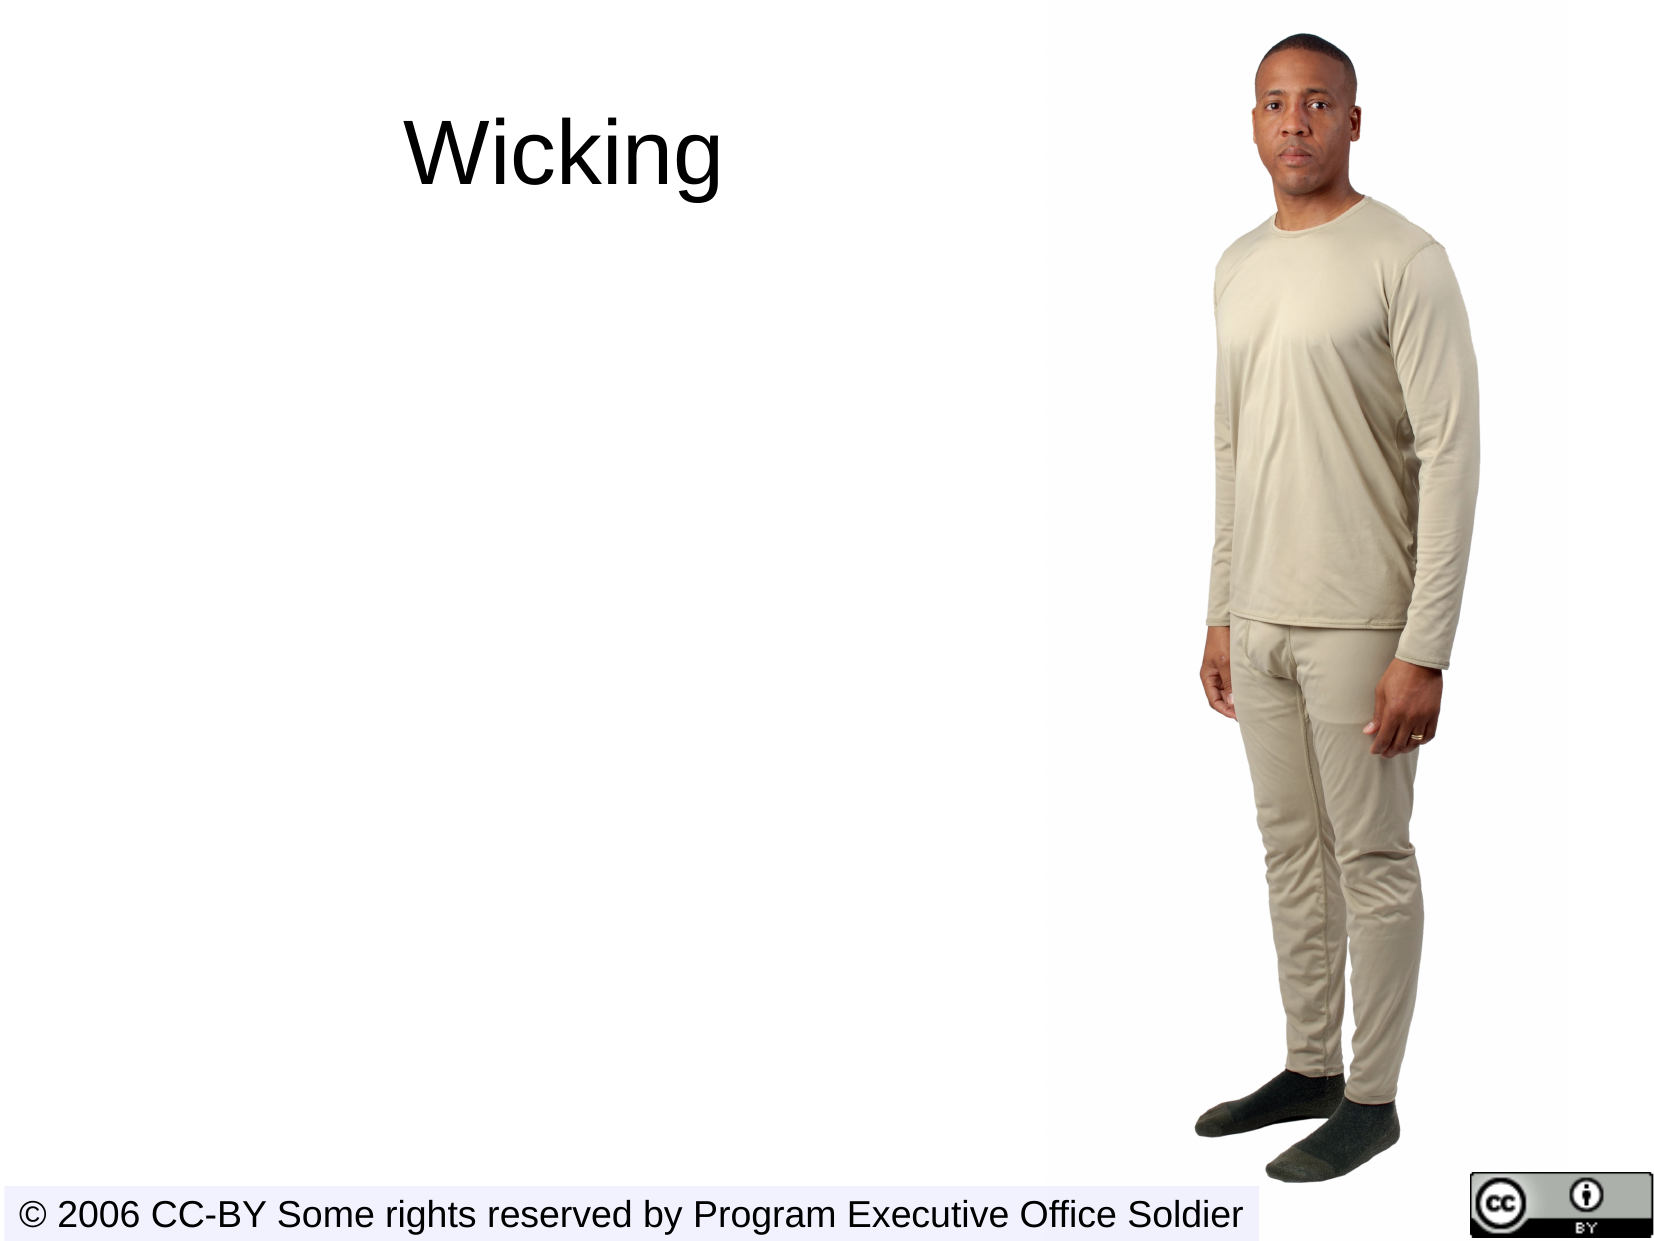

# Wicking
© 2006 CC-BY Some rights reserved by Program Executive Office Soldier